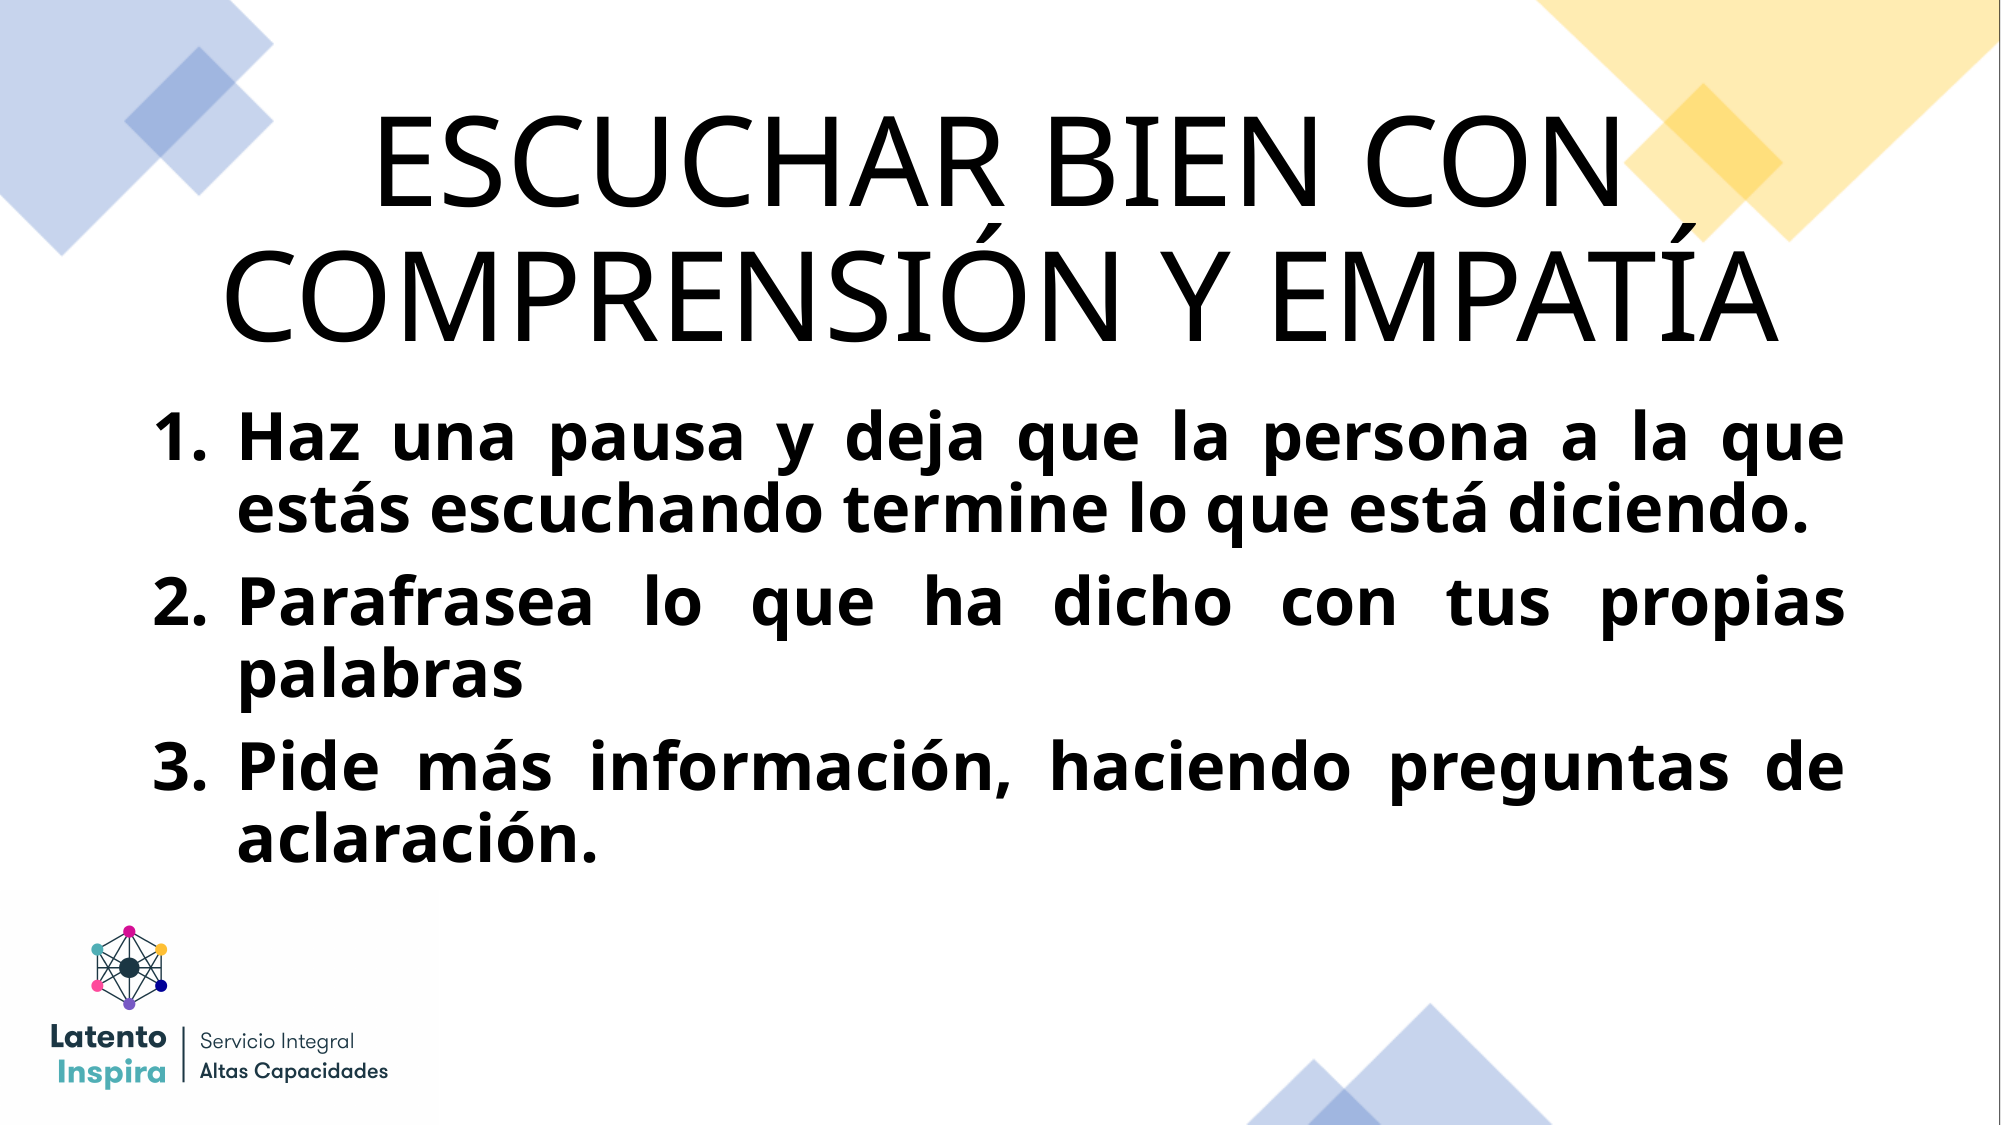

# ESCUCHAR BIEN CON COMPRENSIÓN Y EMPATÍA
Haz una pausa y deja que la persona a la que estás escuchando termine lo que está diciendo.
Parafrasea lo que ha dicho con tus propias palabras
Pide más información, haciendo preguntas de aclaración.